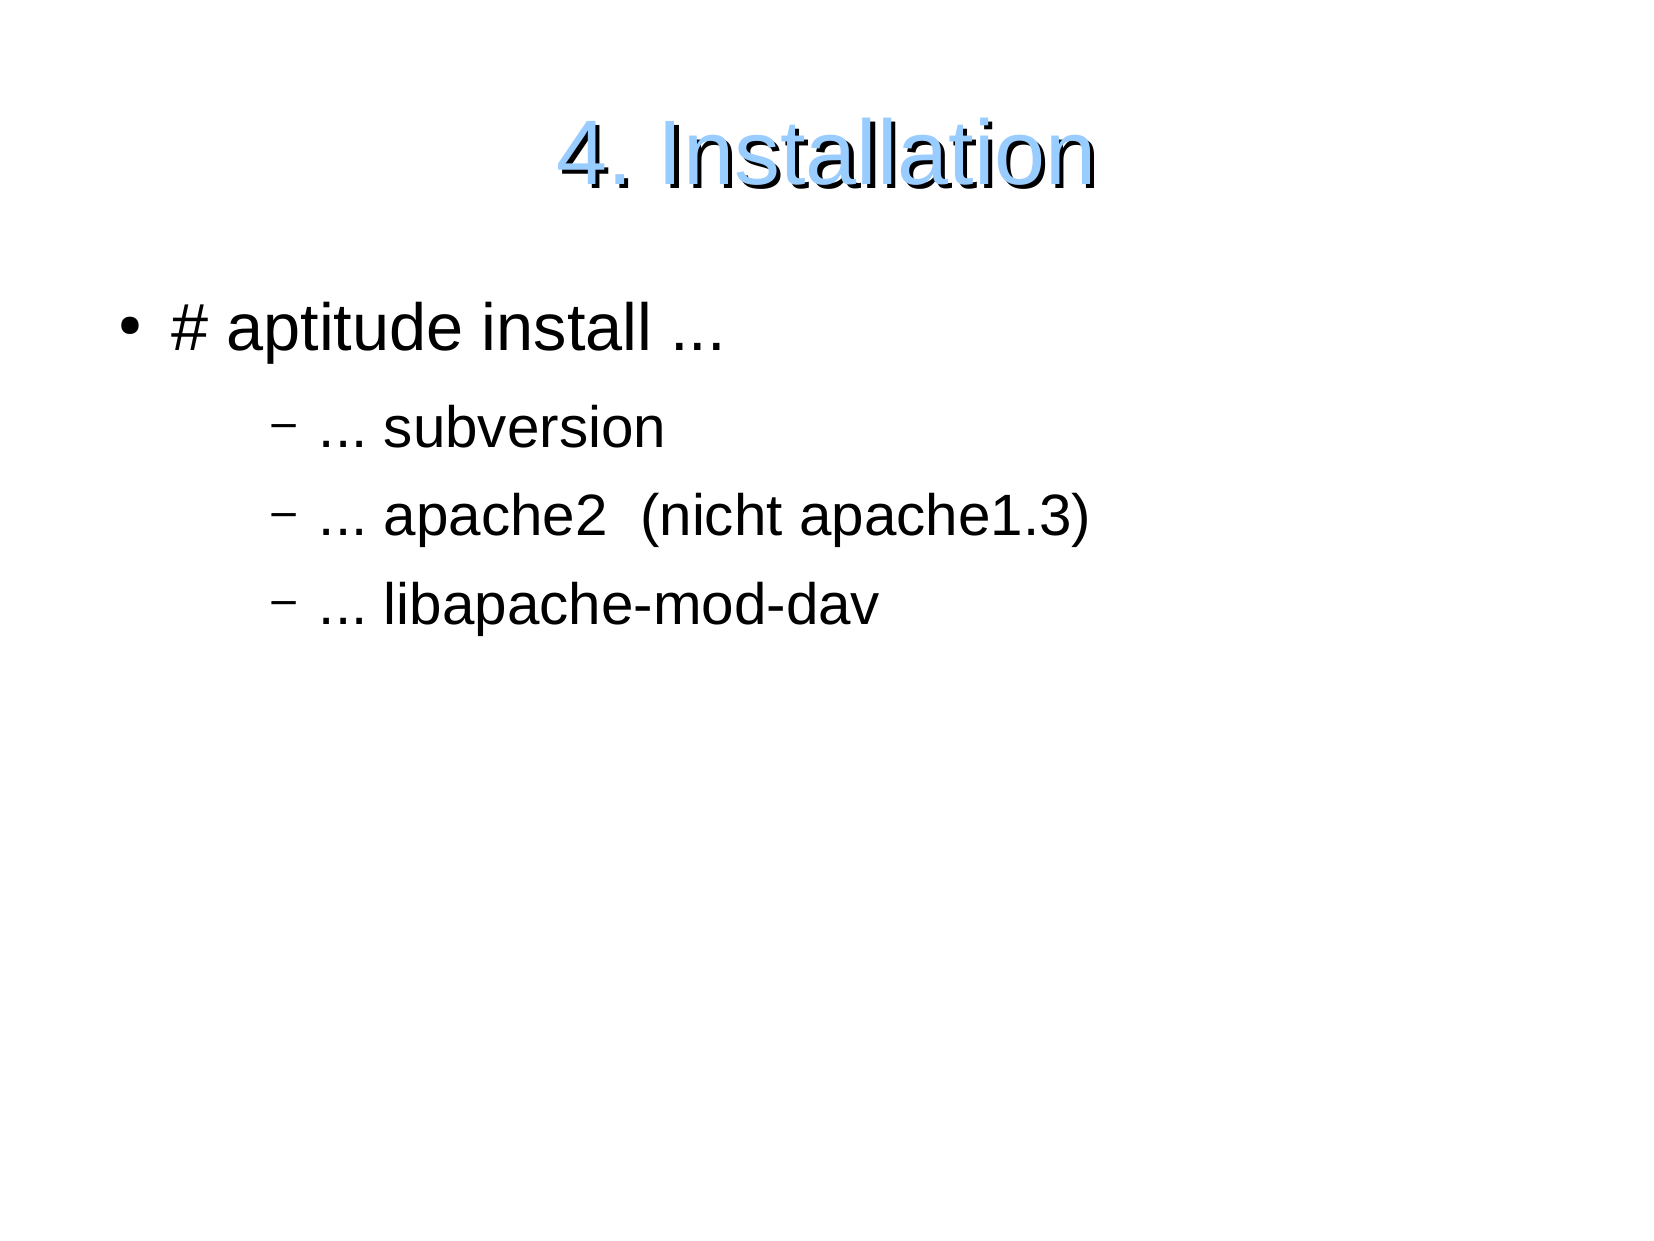

# 4. Installation
# aptitude install ...
... subversion
... apache2 (nicht apache1.3)
... libapache-mod-dav